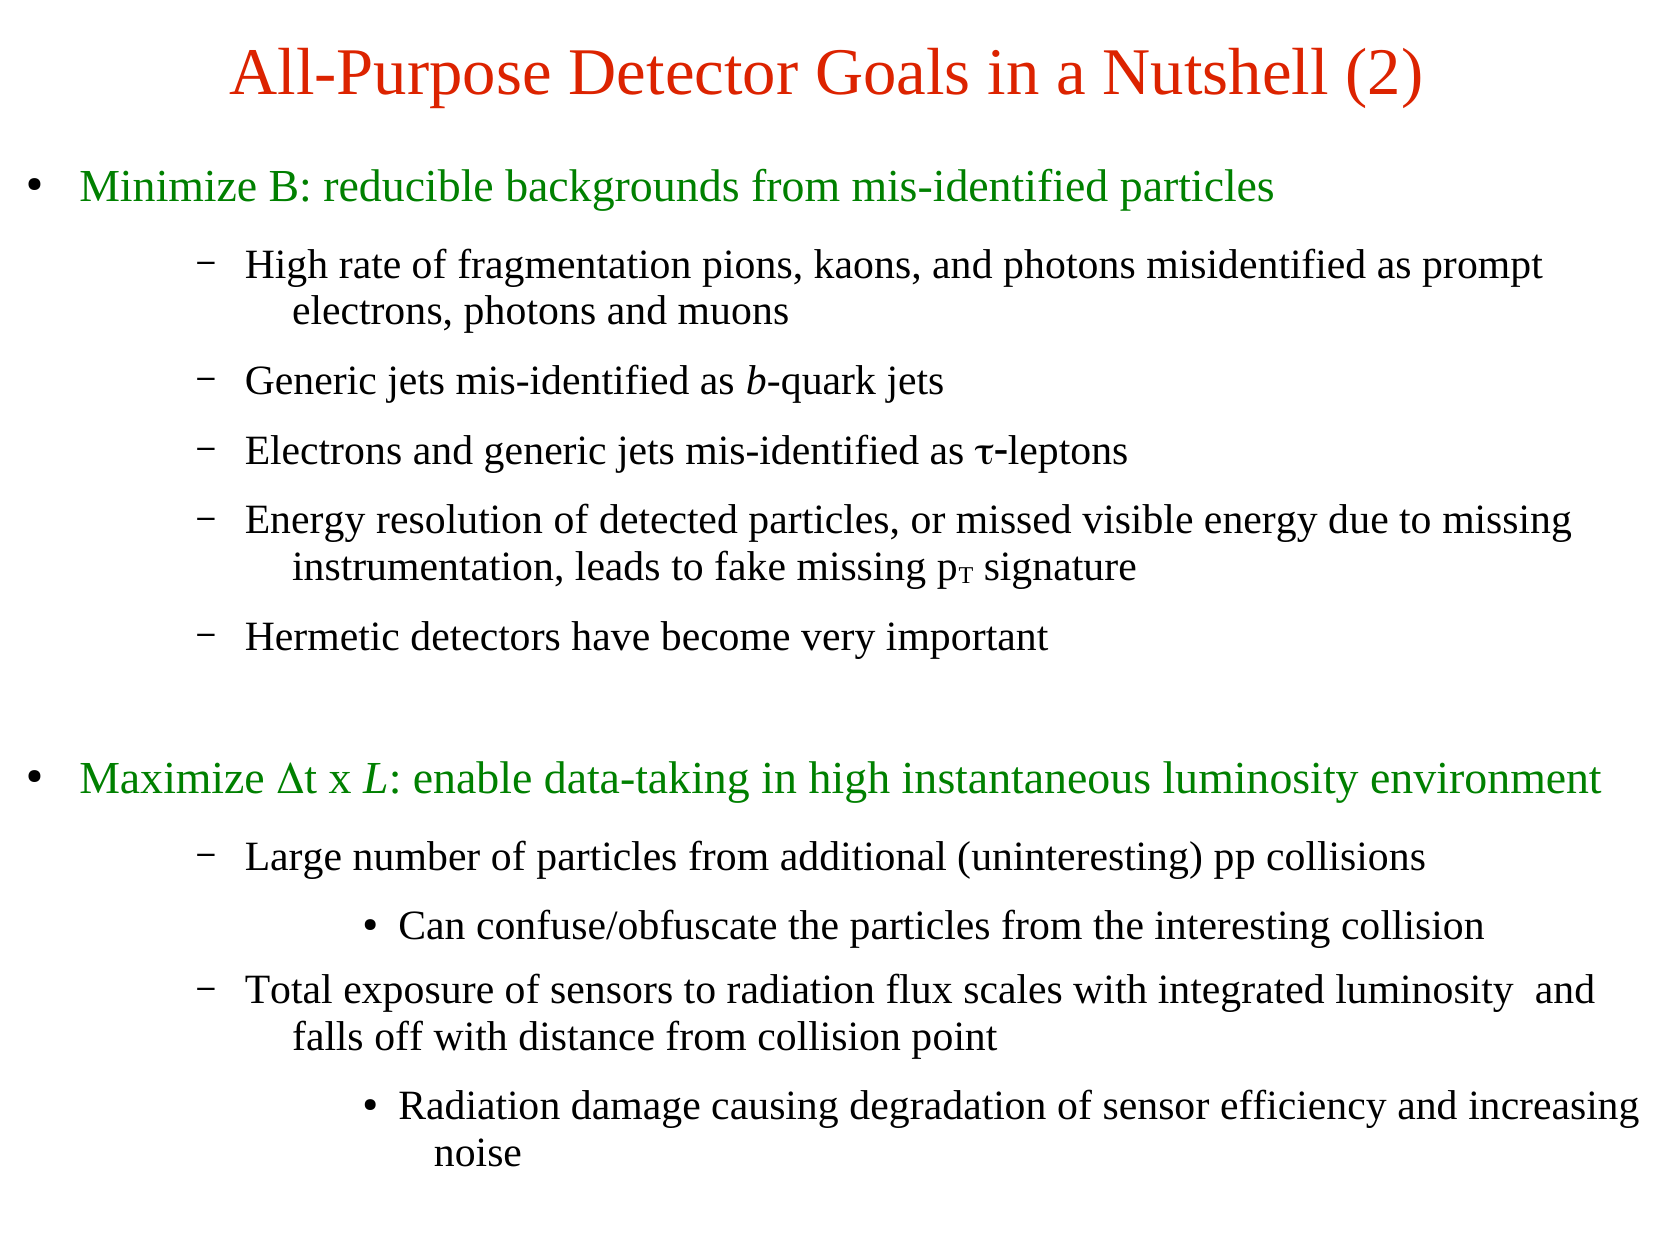

# All-Purpose Detector Goals in a Nutshell (2)
Minimize B: reducible backgrounds from mis-identified particles
High rate of fragmentation pions, kaons, and photons misidentified as prompt electrons, photons and muons
Generic jets mis-identified as b-quark jets
Electrons and generic jets mis-identified as τ-leptons
Energy resolution of detected particles, or missed visible energy due to missing instrumentation, leads to fake missing pT signature
Hermetic detectors have become very important
Maximize Δt x L: enable data-taking in high instantaneous luminosity environment
Large number of particles from additional (uninteresting) pp collisions
Can confuse/obfuscate the particles from the interesting collision
Total exposure of sensors to radiation flux scales with integrated luminosity and falls off with distance from collision point
Radiation damage causing degradation of sensor efficiency and increasing noise